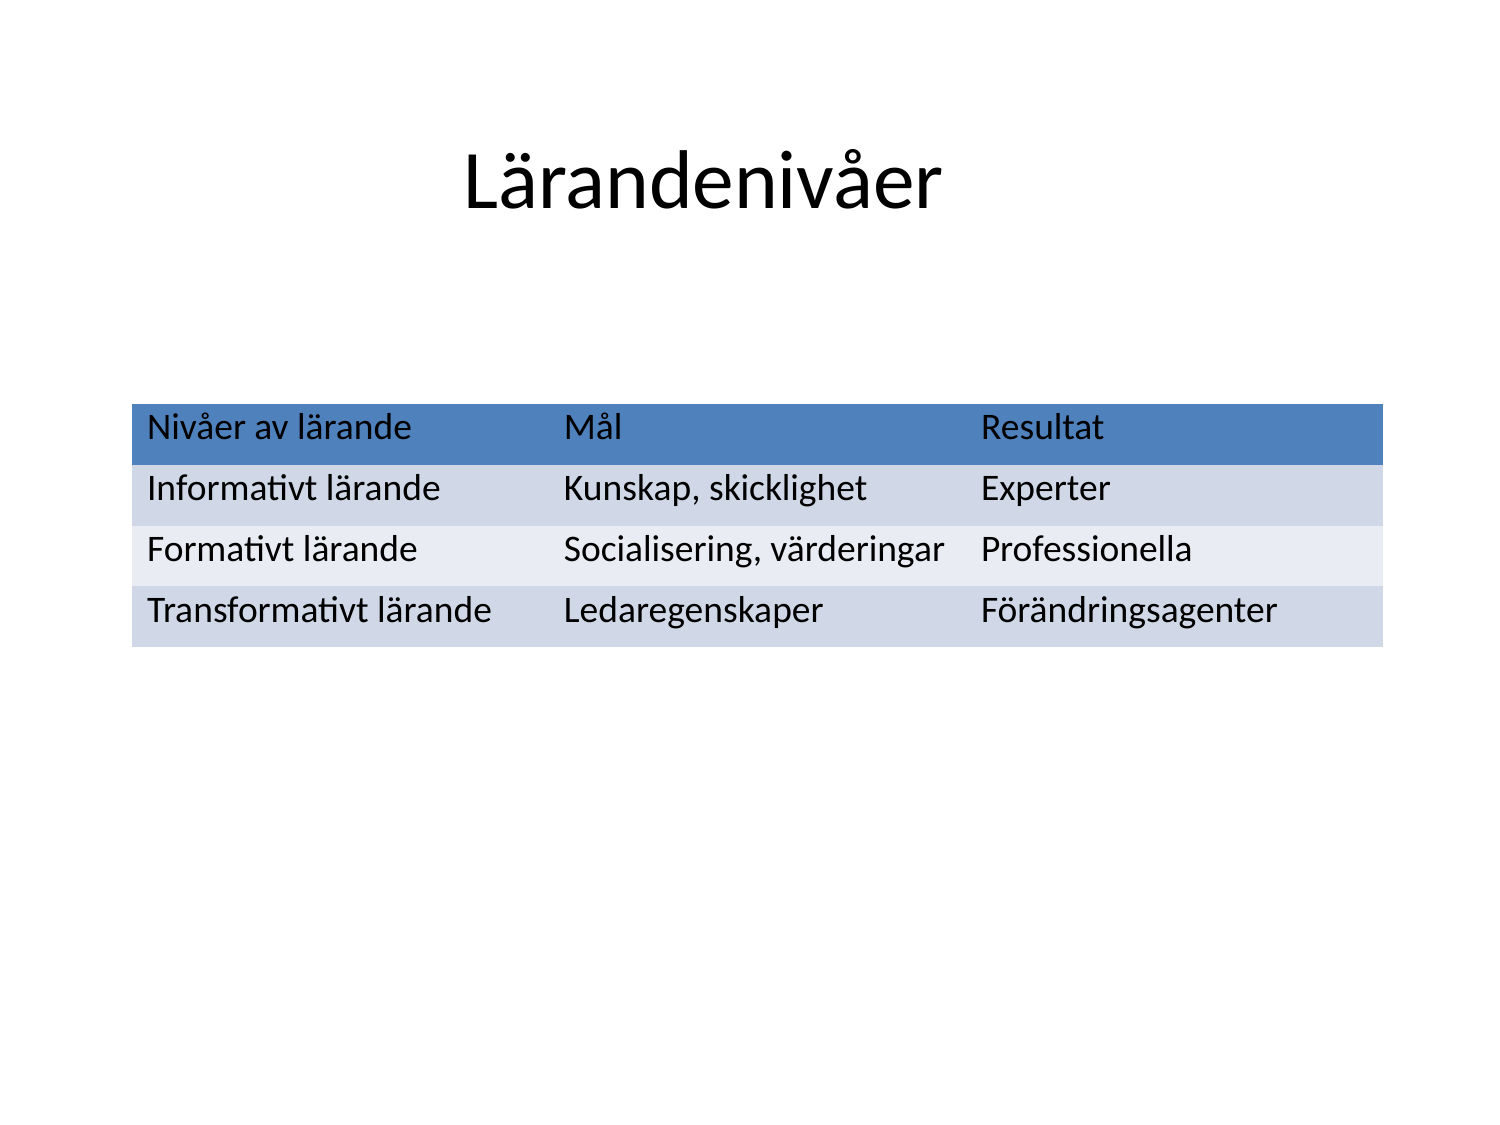

Lärandenivåer
| Nivåer av lärande | Mål | Resultat |
| --- | --- | --- |
| Informativt lärande | Kunskap, skicklighet | Experter |
| Formativt lärande | Socialisering, värderingar | Professionella |
| Transformativt lärande | Ledaregenskaper | Förändringsagenter |